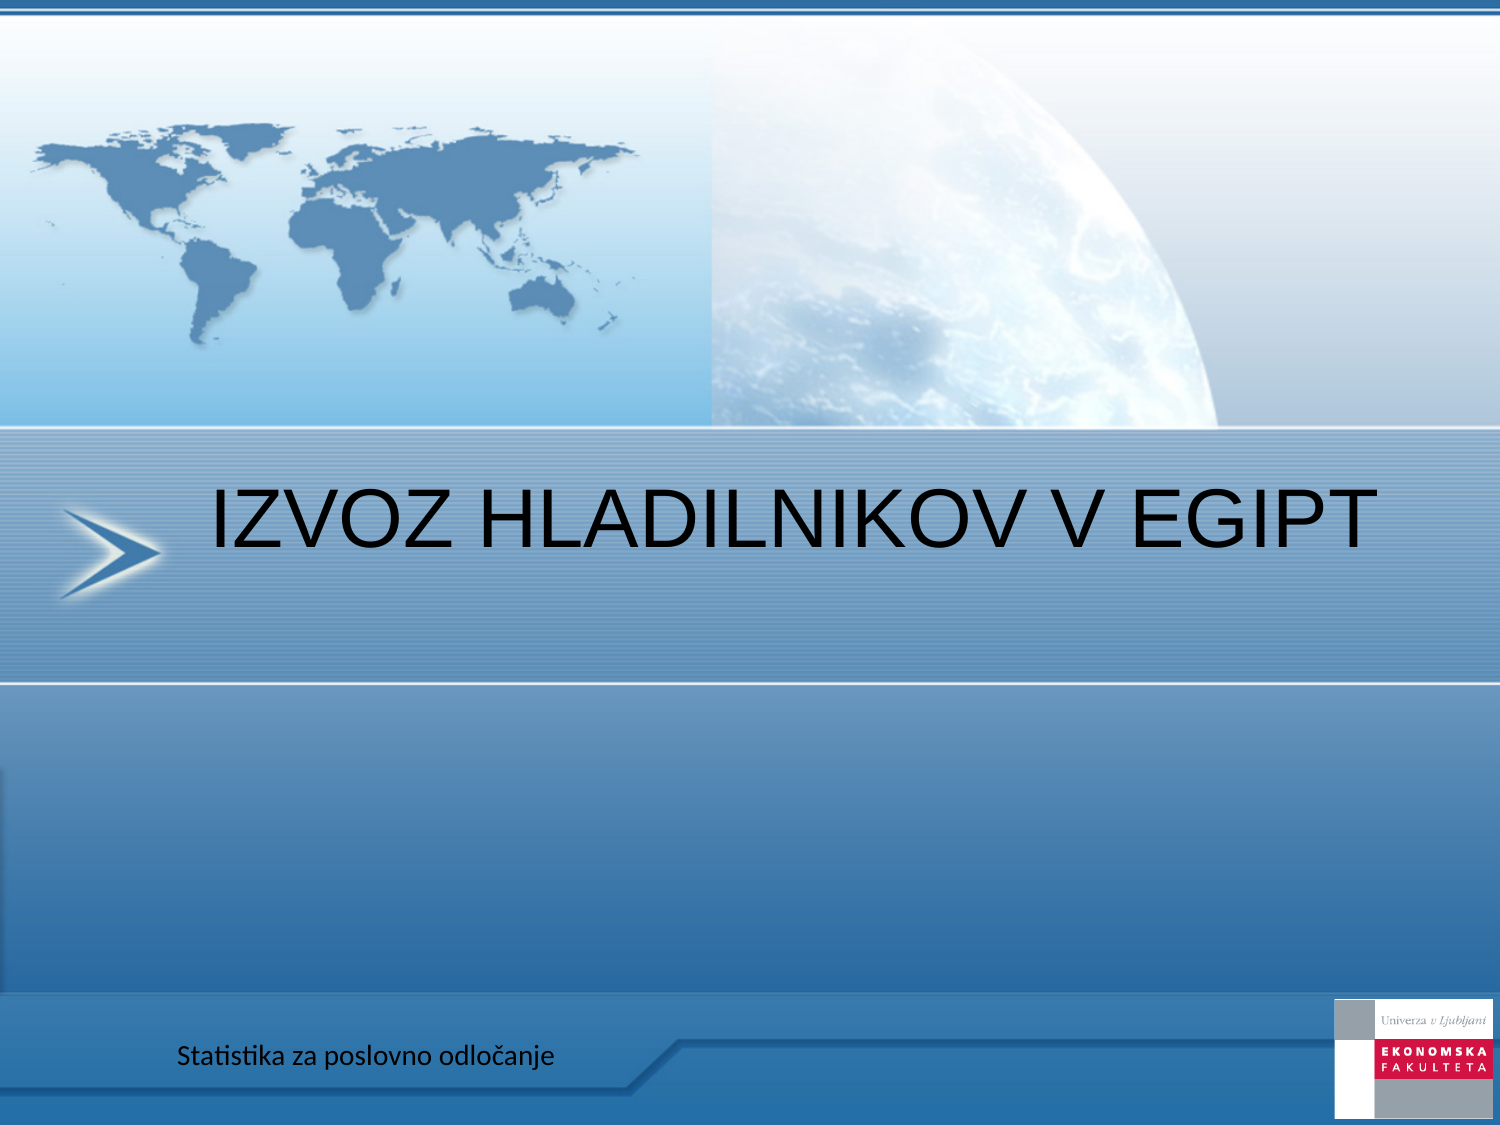

IZVOZ HLADILNIKOV V EGIPT
Statistika za poslovno odločanje